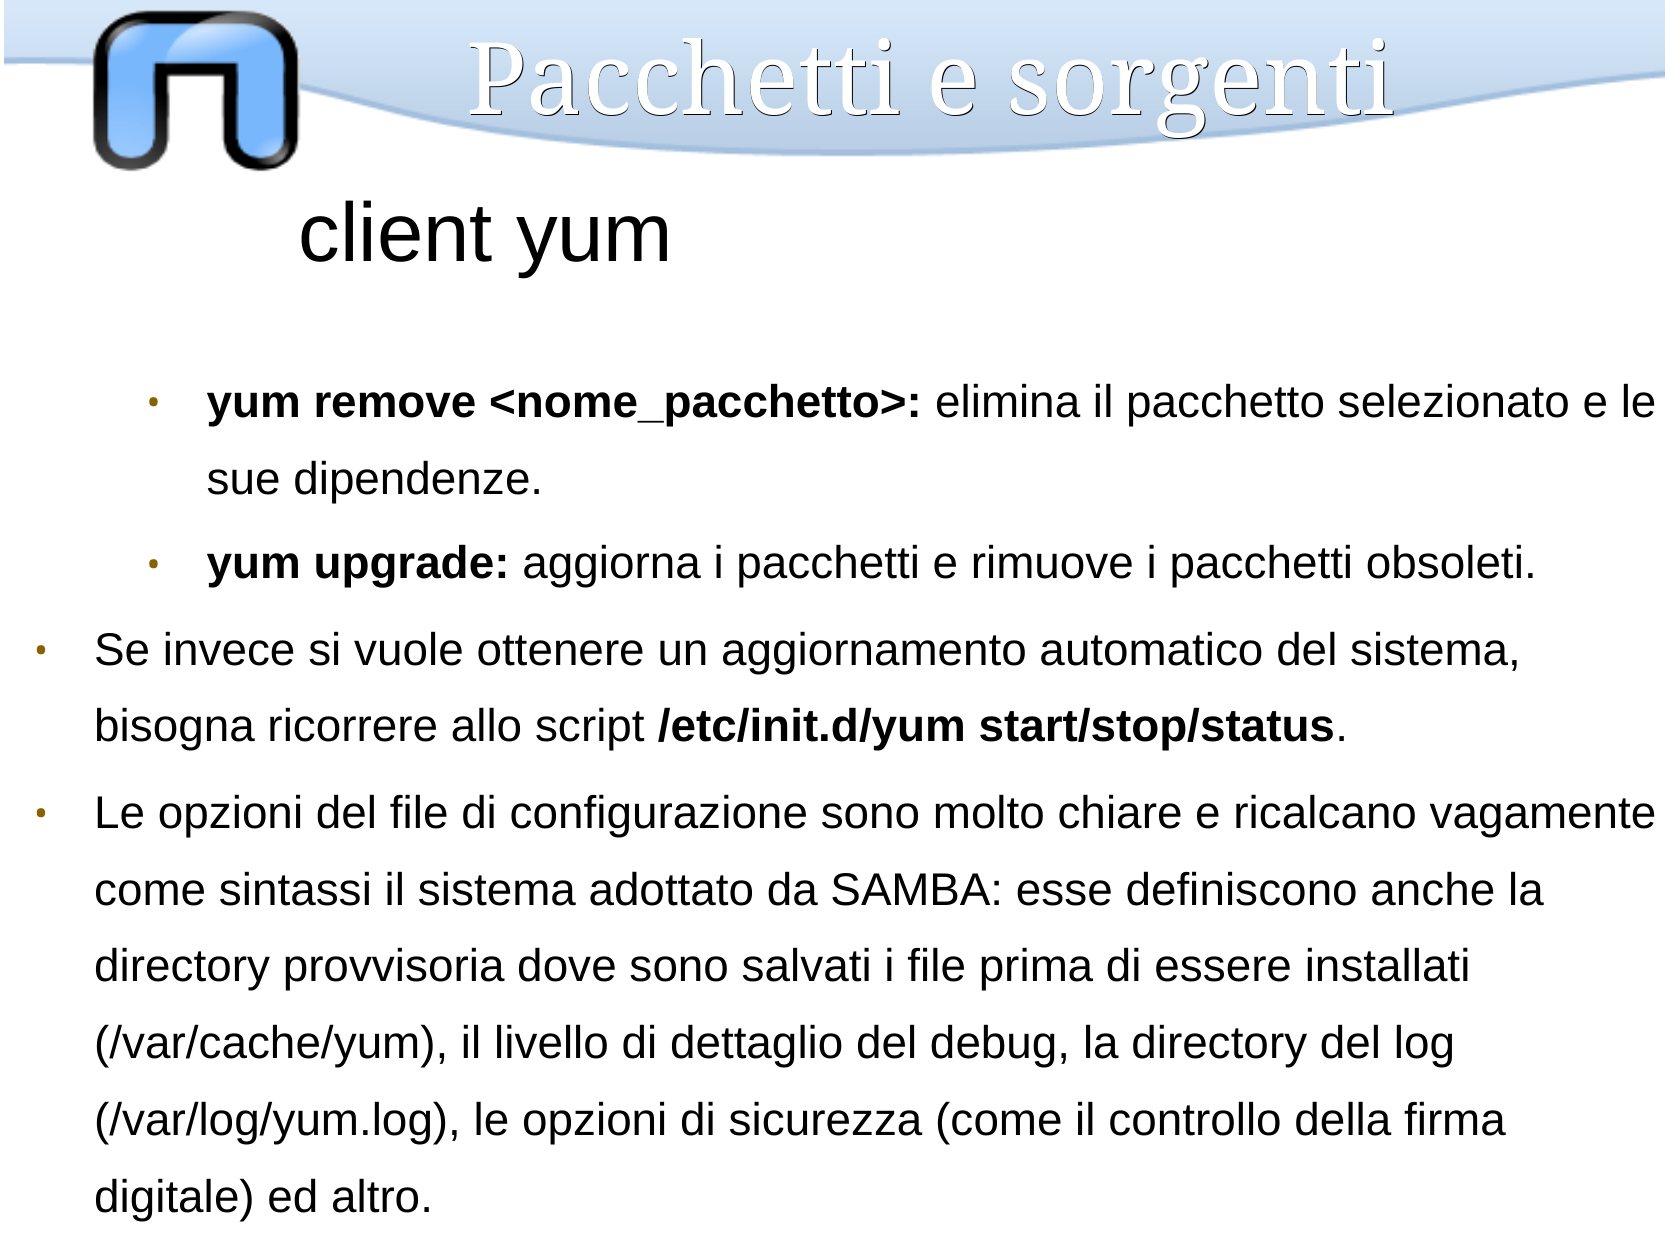

Pacchetti e sorgenti
# client yum
yum remove <nome_pacchetto>: elimina il pacchetto selezionato e le sue dipendenze.
yum upgrade: aggiorna i pacchetti e rimuove i pacchetti obsoleti.
Se invece si vuole ottenere un aggiornamento automatico del sistema, bisogna ricorrere allo script /etc/init.d/yum start/stop/status.
Le opzioni del file di configurazione sono molto chiare e ricalcano vagamente come sintassi il sistema adottato da SAMBA: esse definiscono anche la directory provvisoria dove sono salvati i file prima di essere installati (/var/cache/yum), il livello di dettaglio del debug, la directory del log (/var/log/yum.log), le opzioni di sicurezza (come il controllo della firma digitale) ed altro.